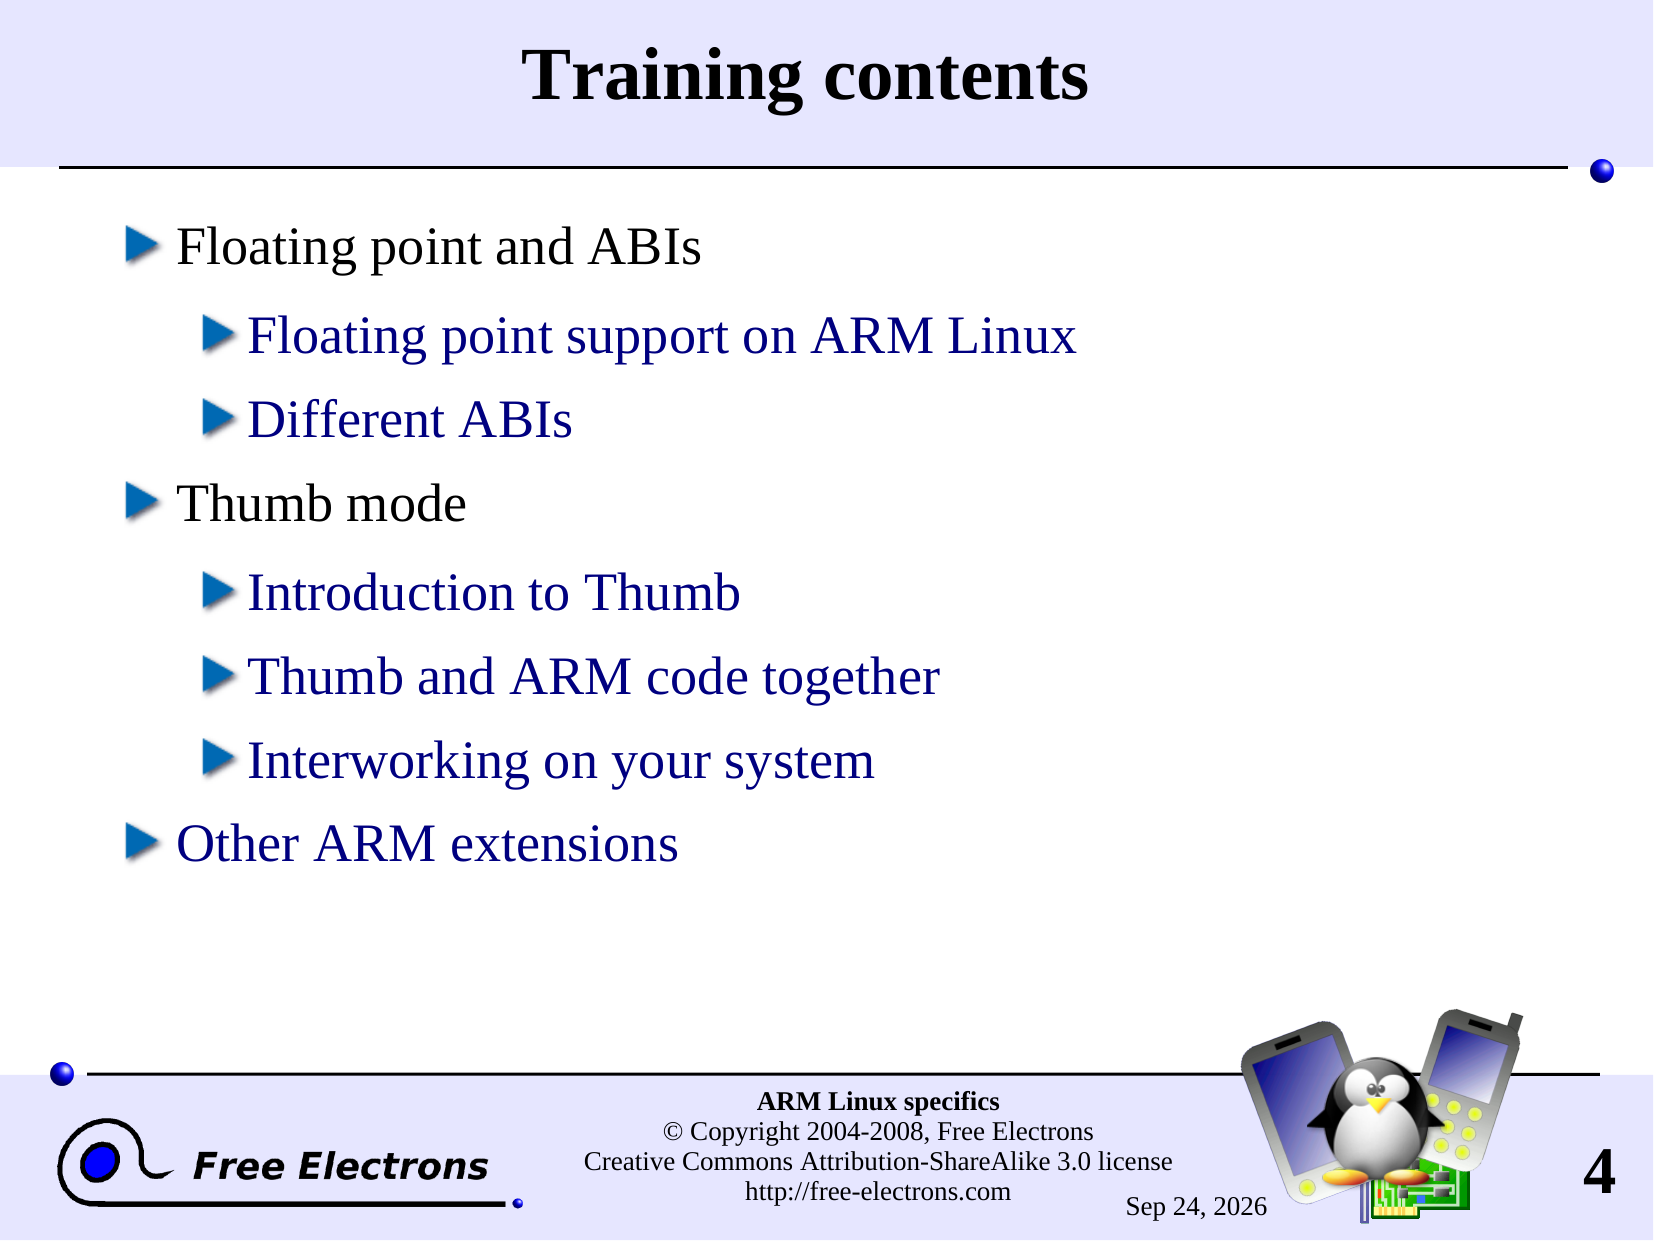

# Training contents
Floating point and ABIs
Floating point support on ARM Linux
Different ABIs
Thumb mode
Introduction to Thumb
Thumb and ARM code together
Interworking on your system
Other ARM extensions